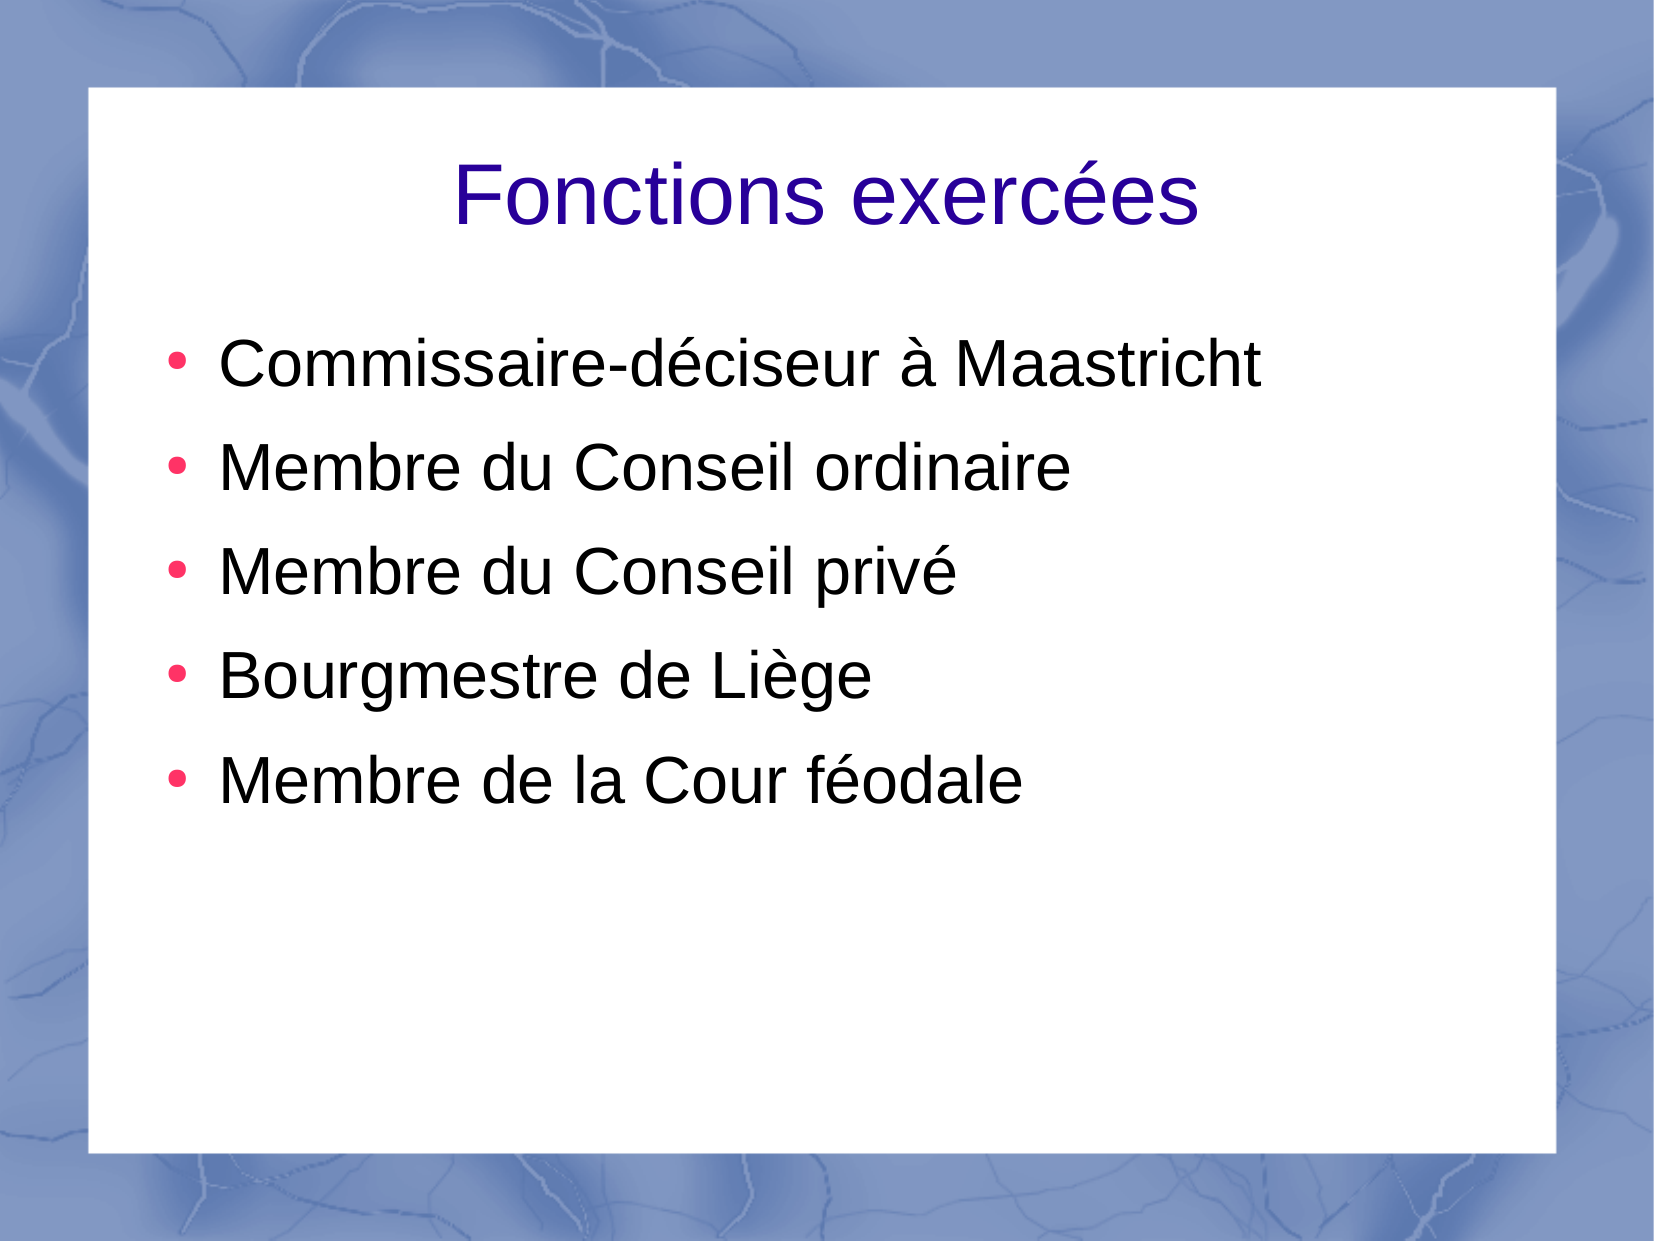

# Fonctions exercées
Commissaire-déciseur à Maastricht
Membre du Conseil ordinaire
Membre du Conseil privé
Bourgmestre de Liège
Membre de la Cour féodale